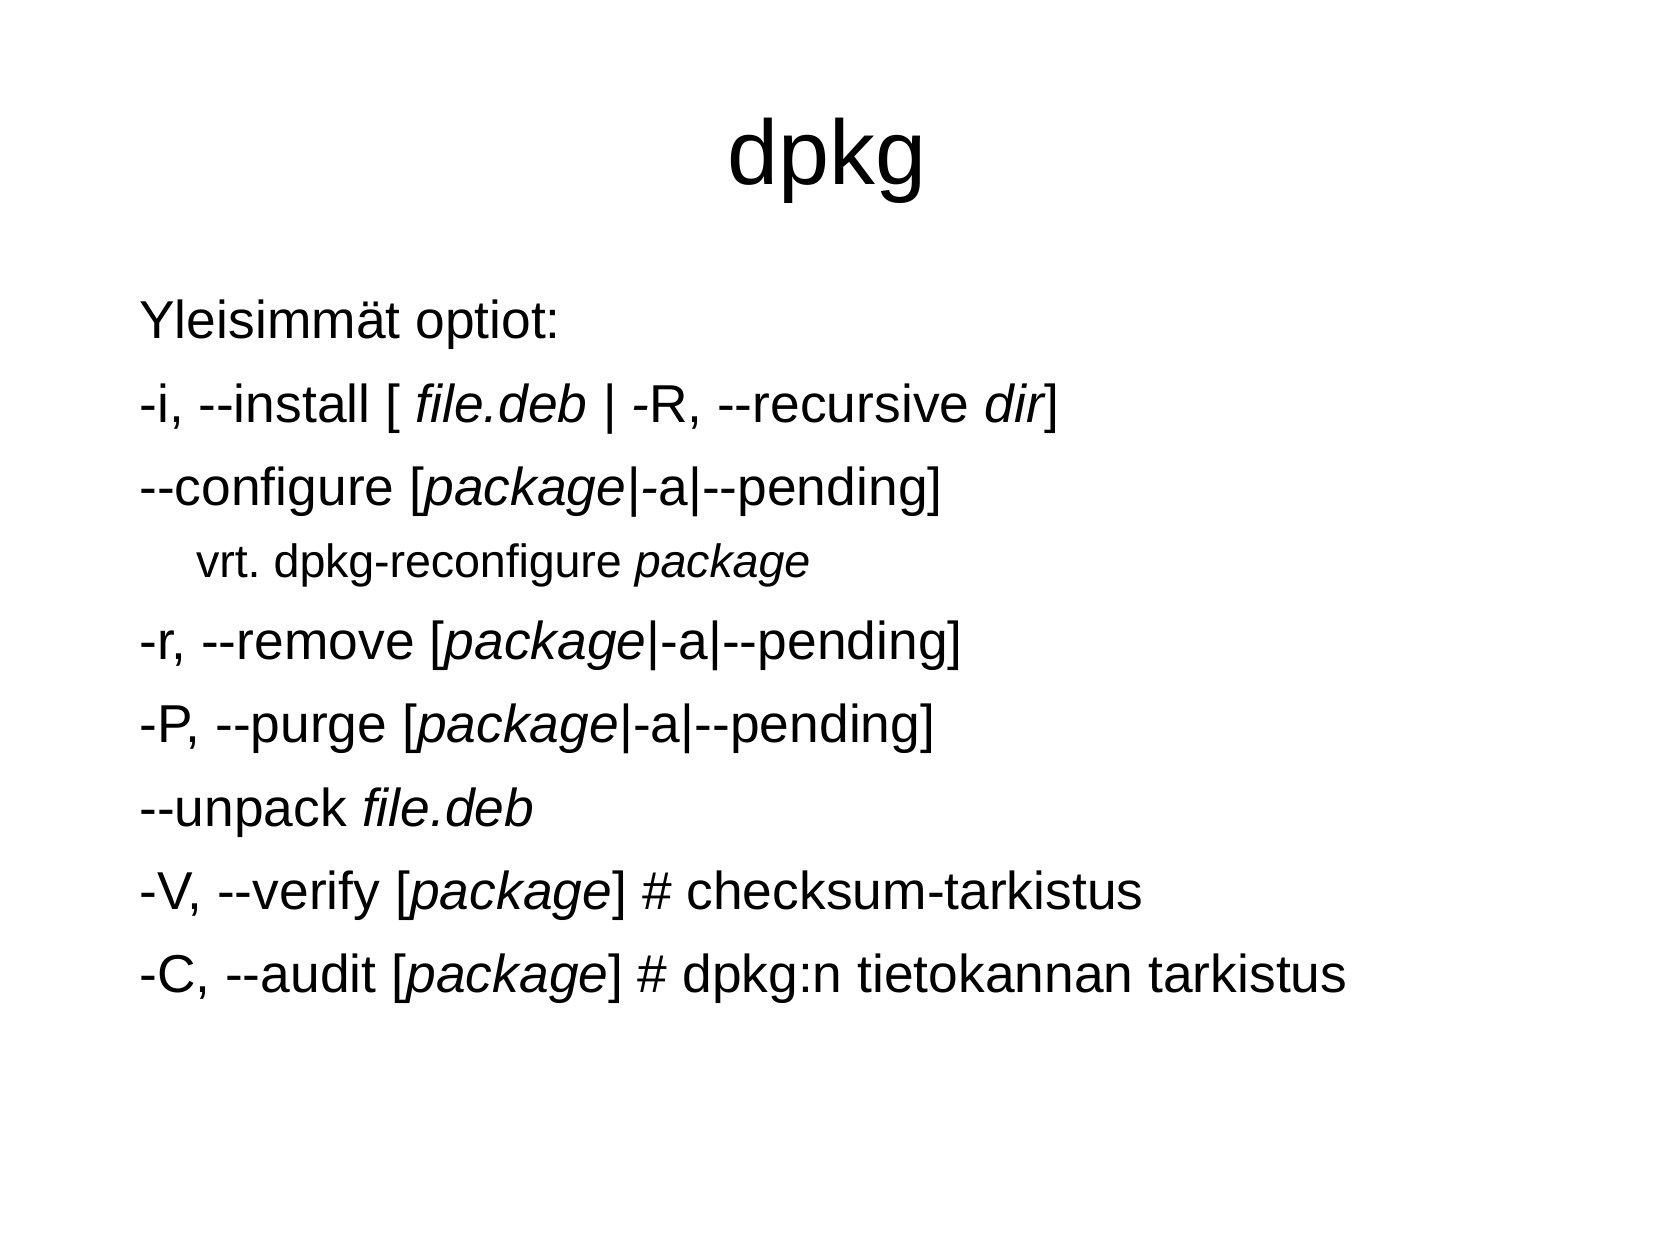

# dpkg
Yleisimmät optiot:
-i, --install [ file.deb | -R, --recursive dir]
--configure [package|-a|--pending]
vrt. dpkg-reconfigure package
-r, --remove [package|-a|--pending]
-P, --purge [package|-a|--pending]
--unpack file.deb
-V, --verify [package] # checksum-tarkistus
-C, --audit [package] # dpkg:n tietokannan tarkistus